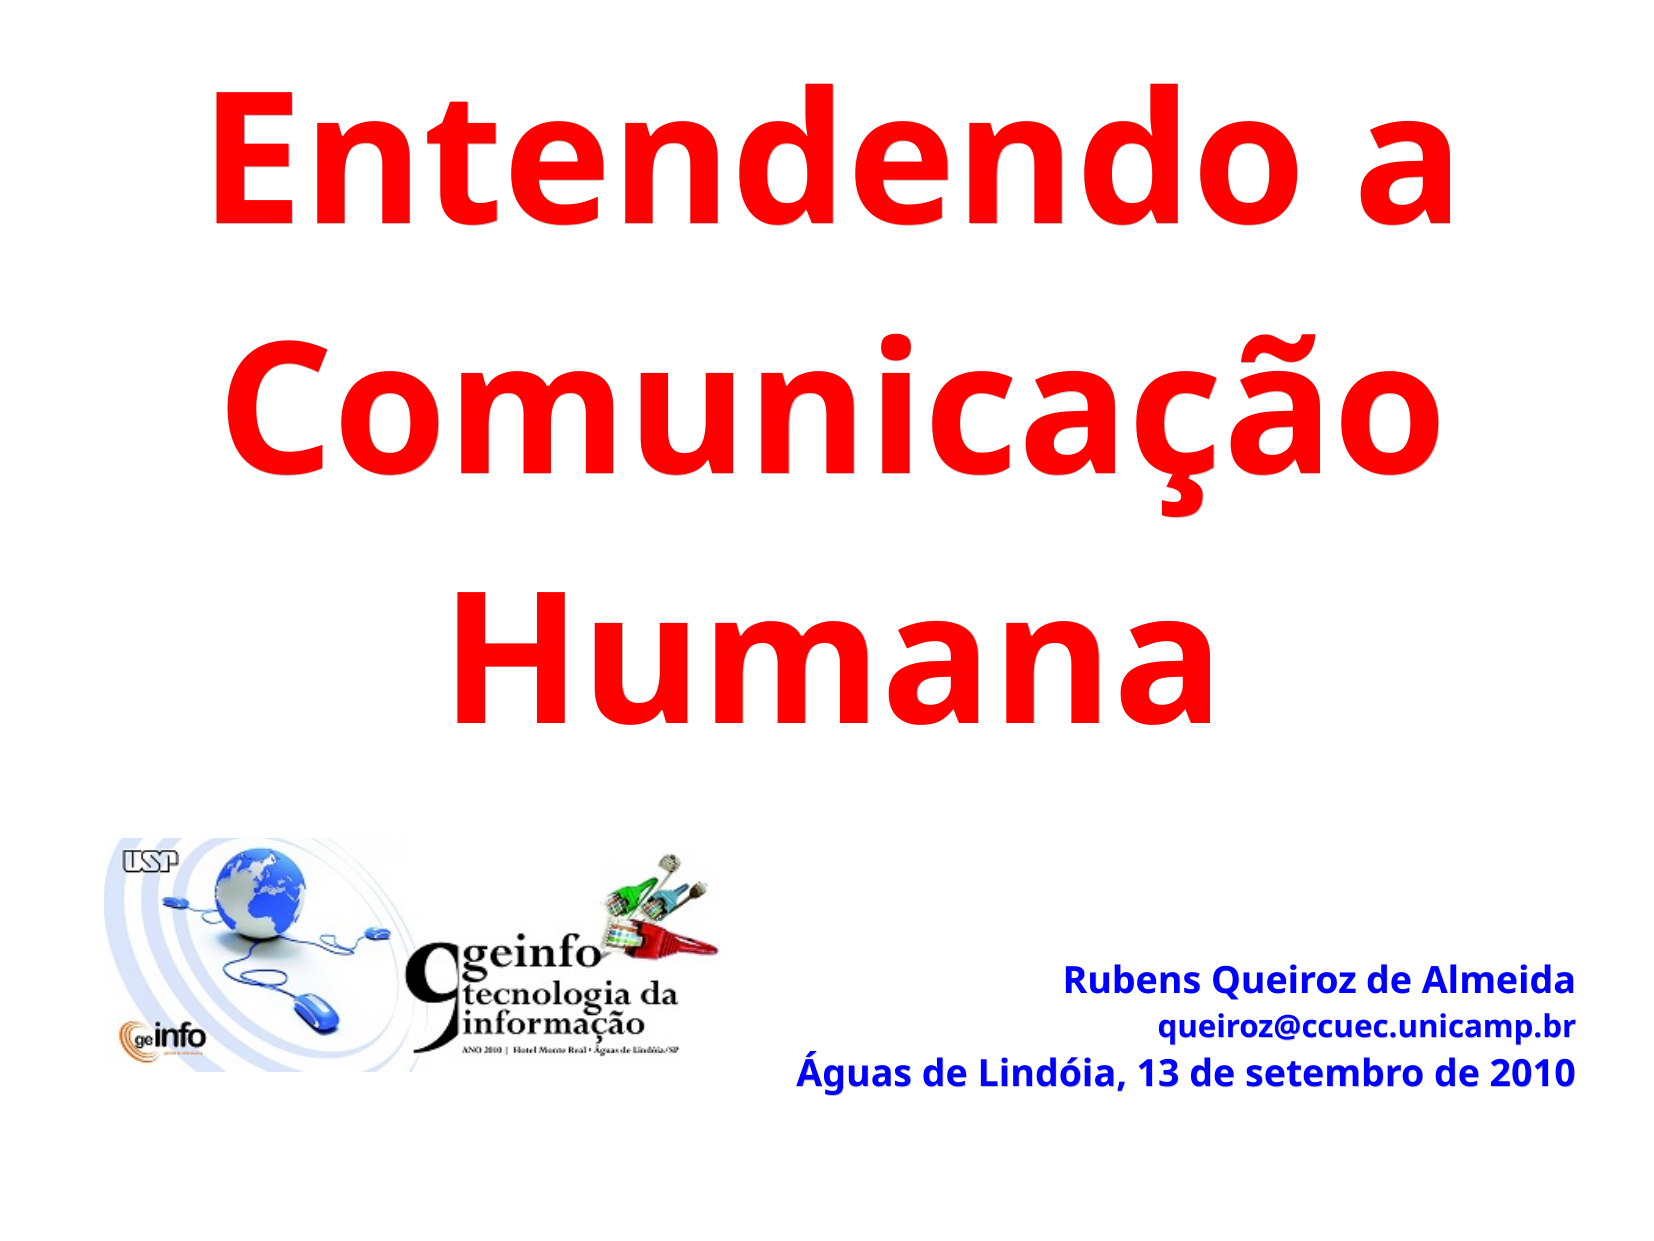

# Entendendo a Comunicação Humana
Rubens Queiroz de Almeida
queiroz@ccuec.unicamp.br
Águas de Lindóia, 13 de setembro de 2010